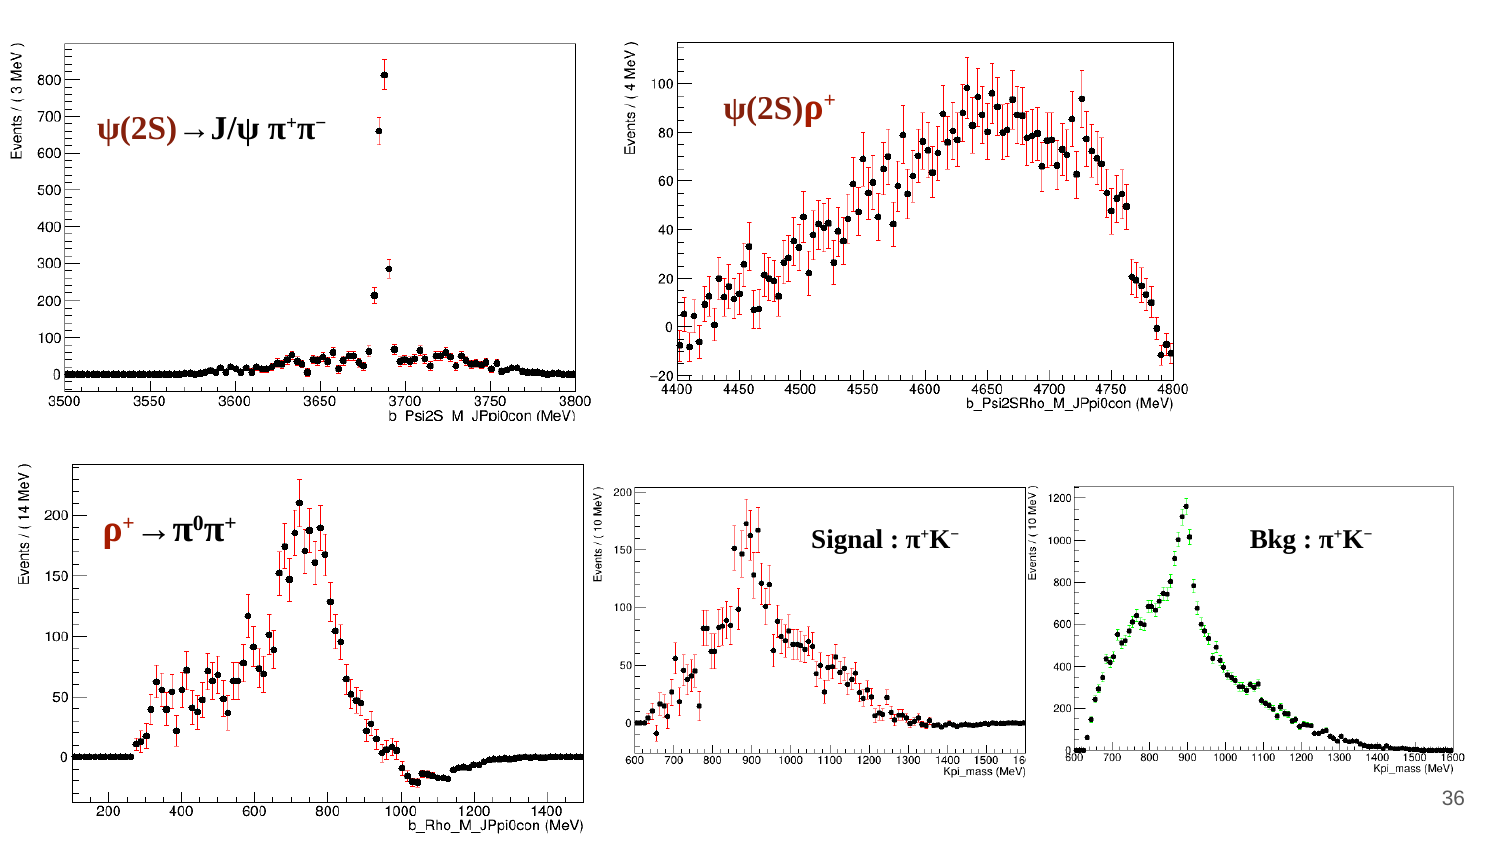

ψ(2S)ρ+
ψ(2S)→J/ψ π+π−
ρ+→π0π+
Signal : π+K−
Bkg : π+K−